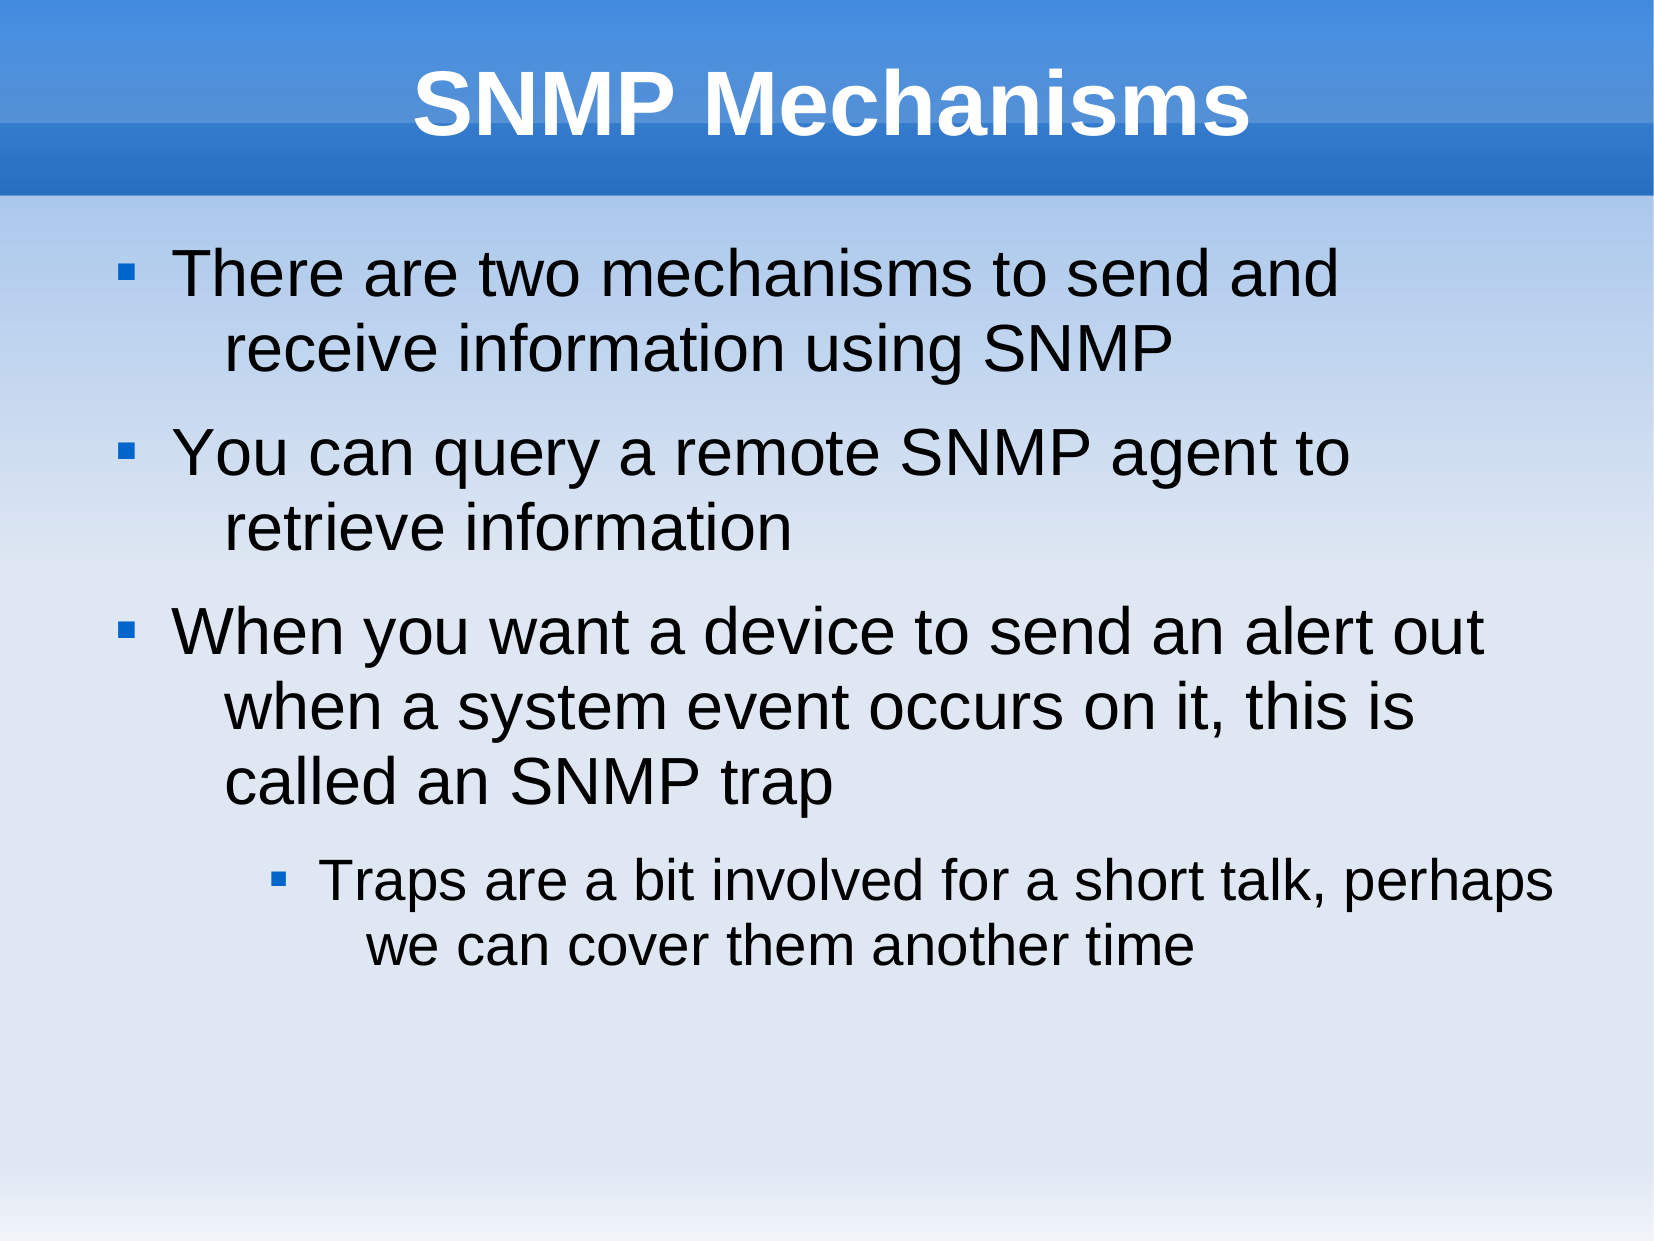

# SNMP Mechanisms
There are two mechanisms to send and receive information using SNMP
You can query a remote SNMP agent to retrieve information
When you want a device to send an alert out when a system event occurs on it, this is called an SNMP trap
Traps are a bit involved for a short talk, perhaps we can cover them another time